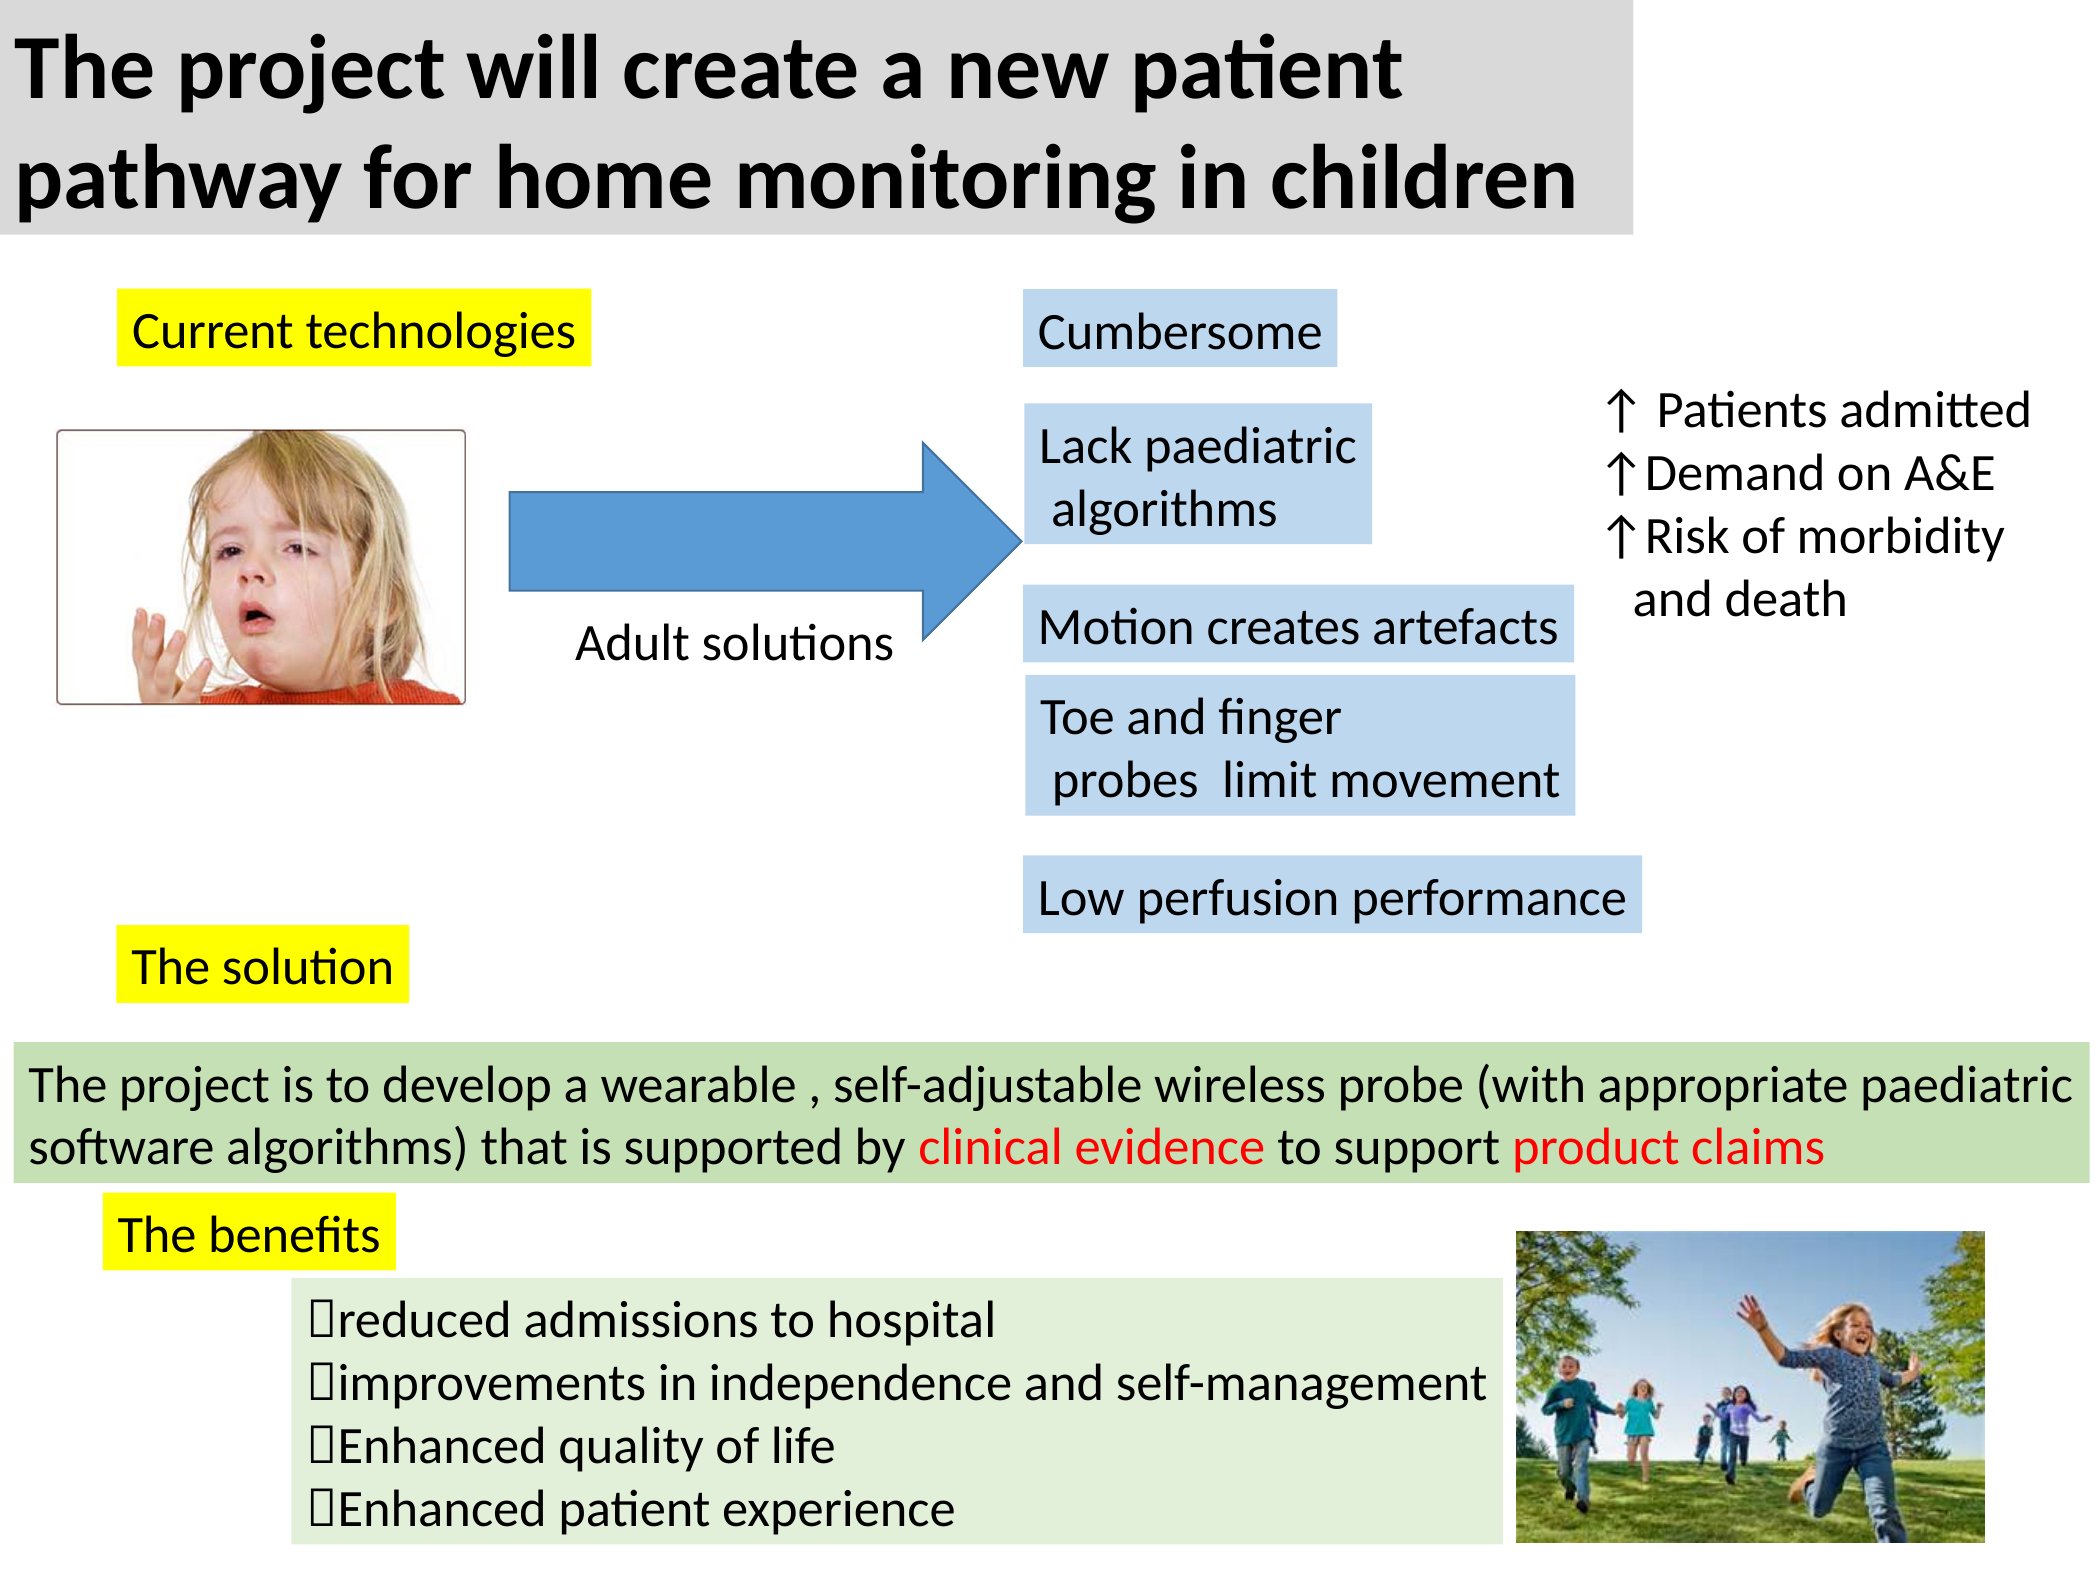

The project will create a new patient pathway for home monitoring in children
Current technologies
Cumbersome
↑ Patients admitted
↑Demand on A&E
↑Risk of morbidity
 and death
Lack paediatric
 algorithms
Motion creates artefacts
Adult solutions
Toe and finger
 probes limit movement
Low perfusion performance
The solution
The project is to develop a wearable , self-adjustable wireless probe (with appropriate paediatric
software algorithms) that is supported by clinical evidence to support product claims
The benefits
reduced admissions to hospital
improvements in independence and self-management
Enhanced quality of life
Enhanced patient experience